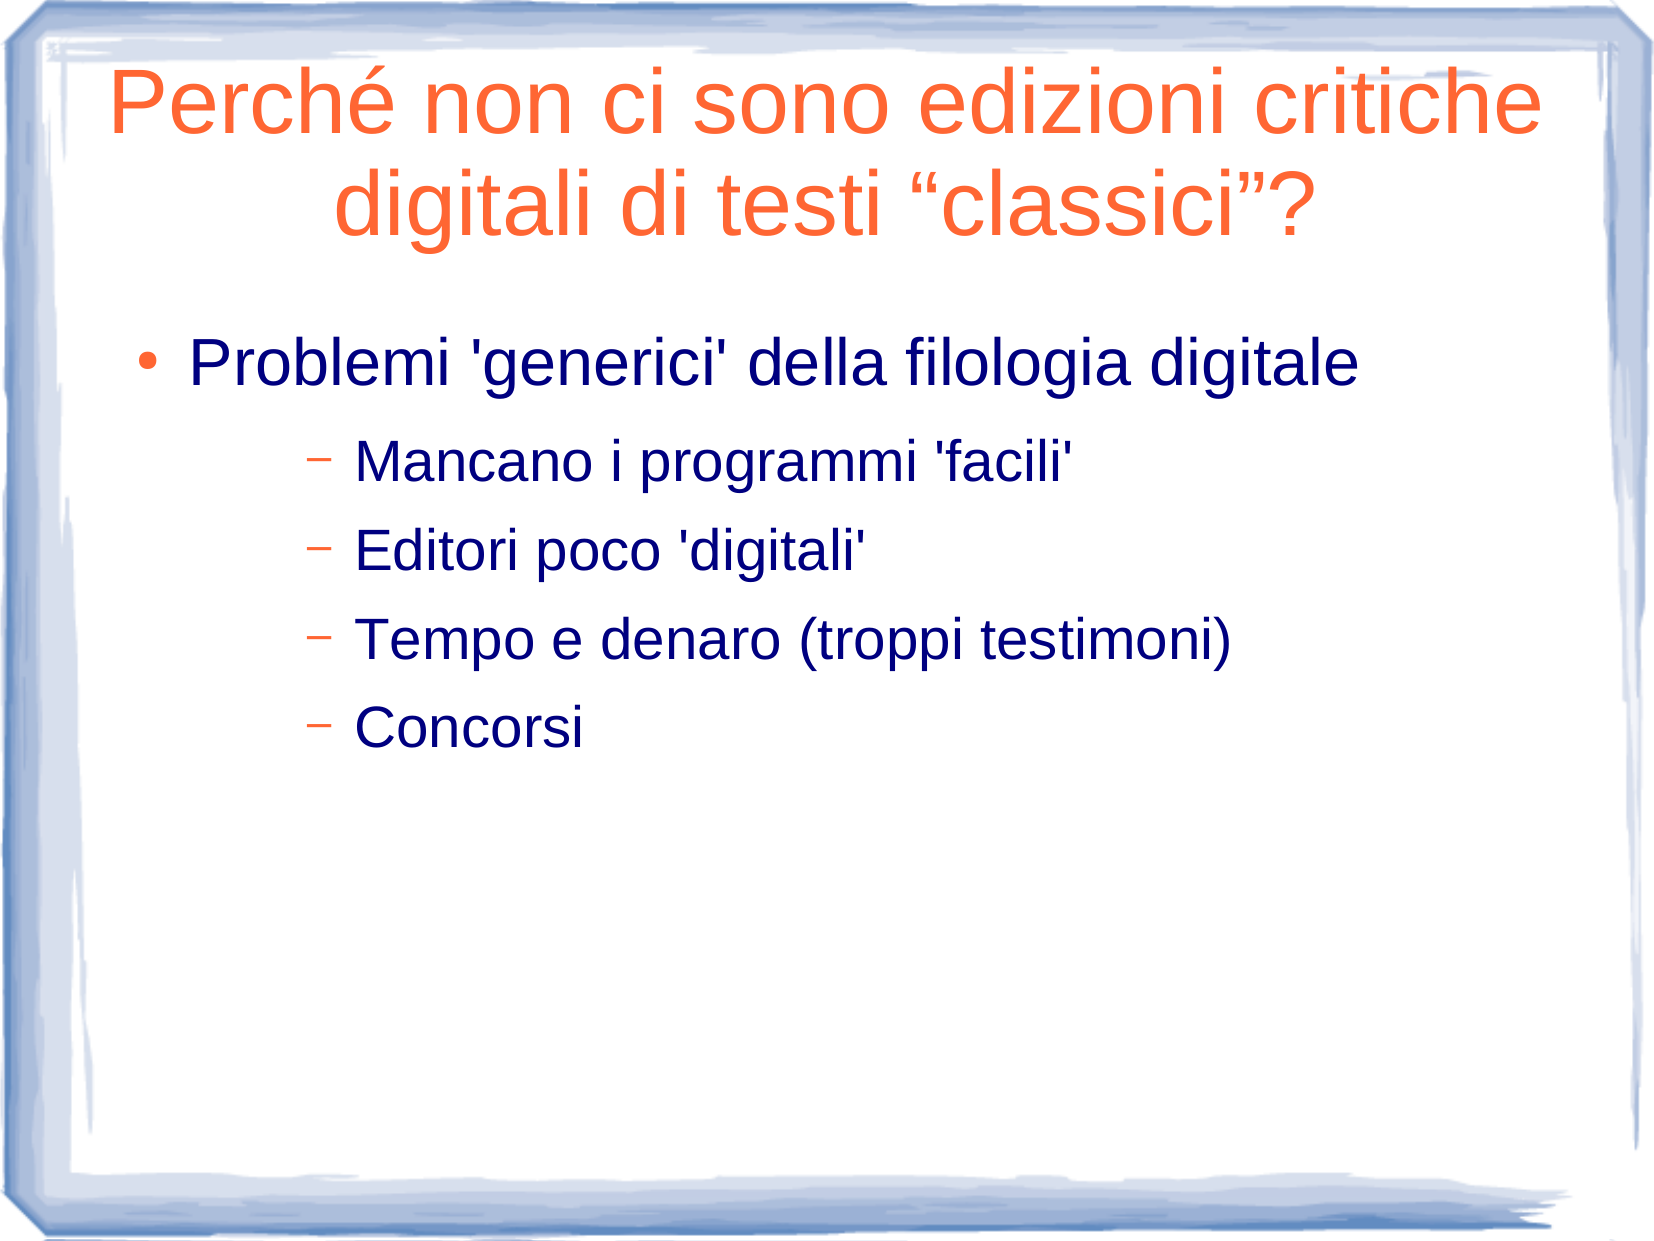

# Perché non ci sono edizioni critiche digitali di testi “classici”?
Problemi 'generici' della filologia digitale
Mancano i programmi 'facili'
Editori poco 'digitali'
Tempo e denaro (troppi testimoni)
Concorsi